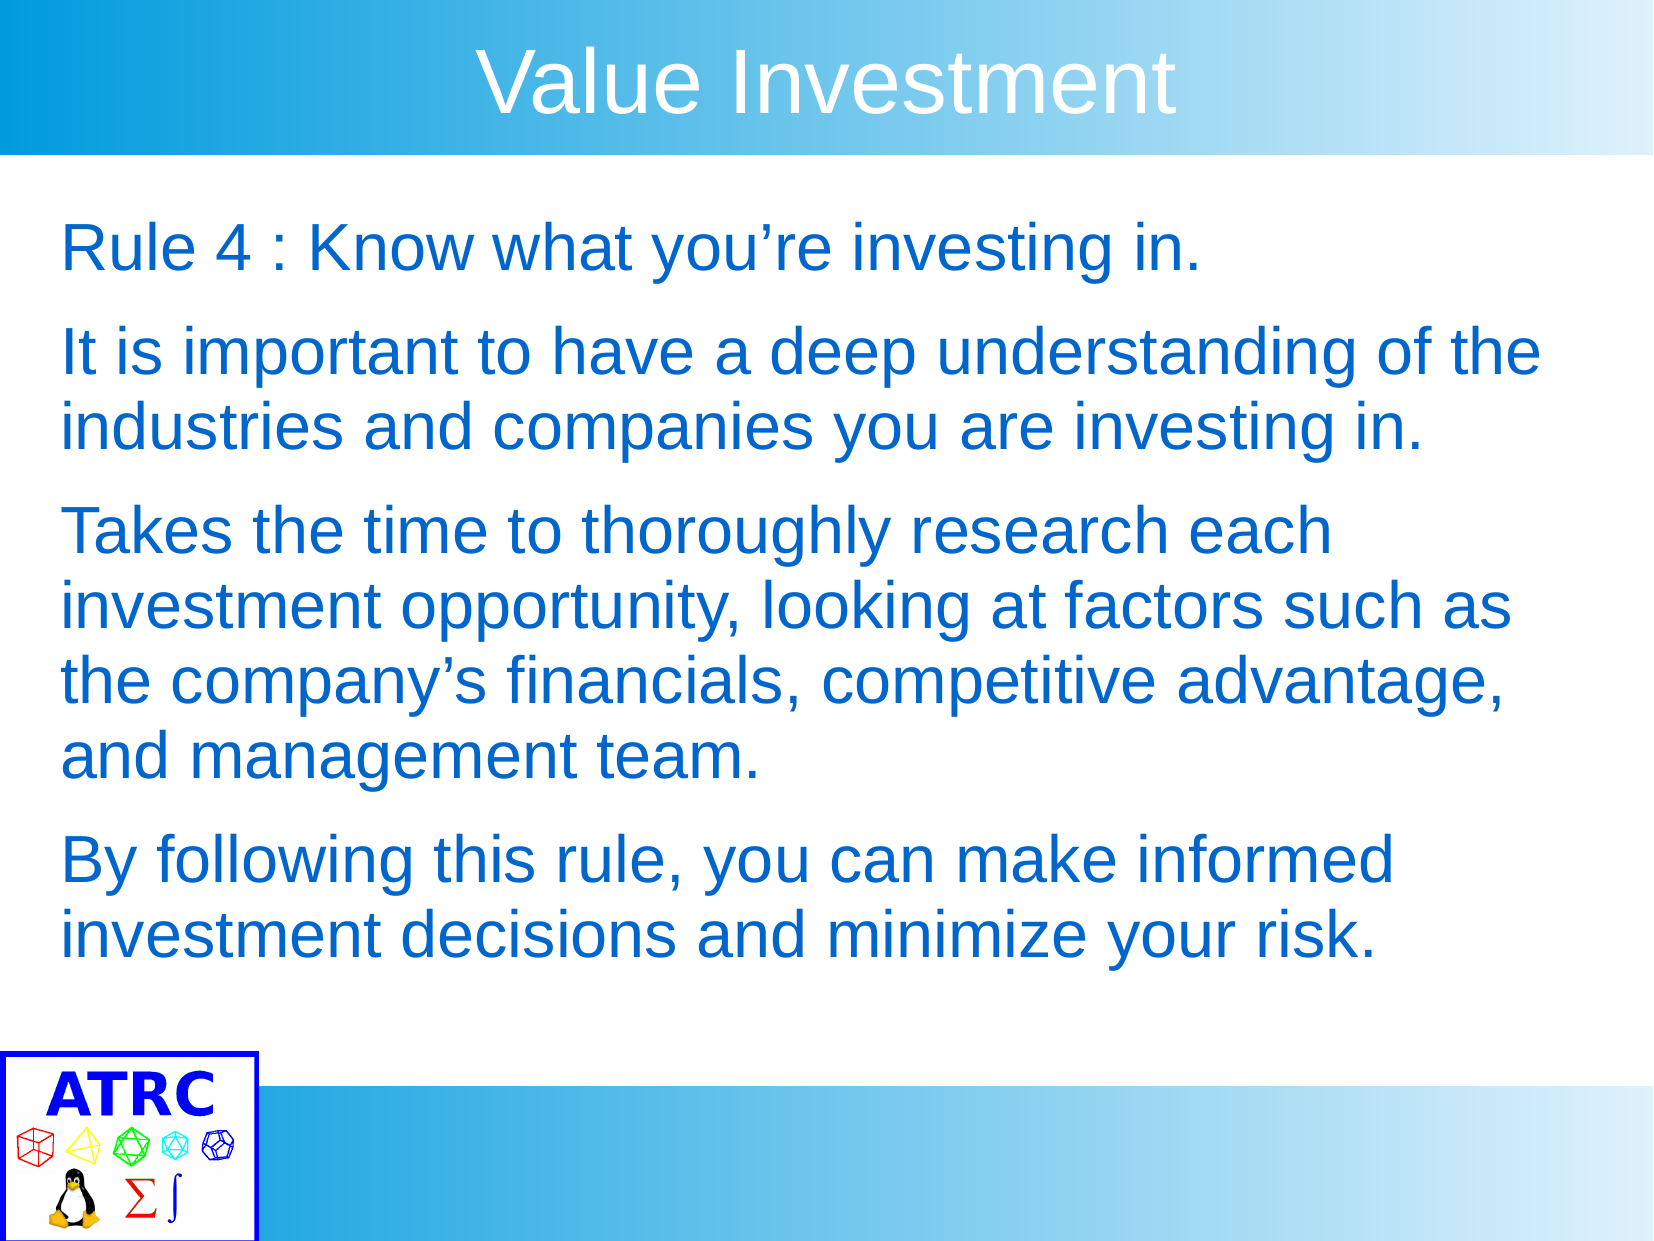

# Value Investment
Rule 4 : Know what you’re investing in.
It is important to have a deep understanding of the industries and companies you are investing in.
Takes the time to thoroughly research each investment opportunity, looking at factors such as the company’s financials, competitive advantage, and management team.
By following this rule, you can make informed investment decisions and minimize your risk.